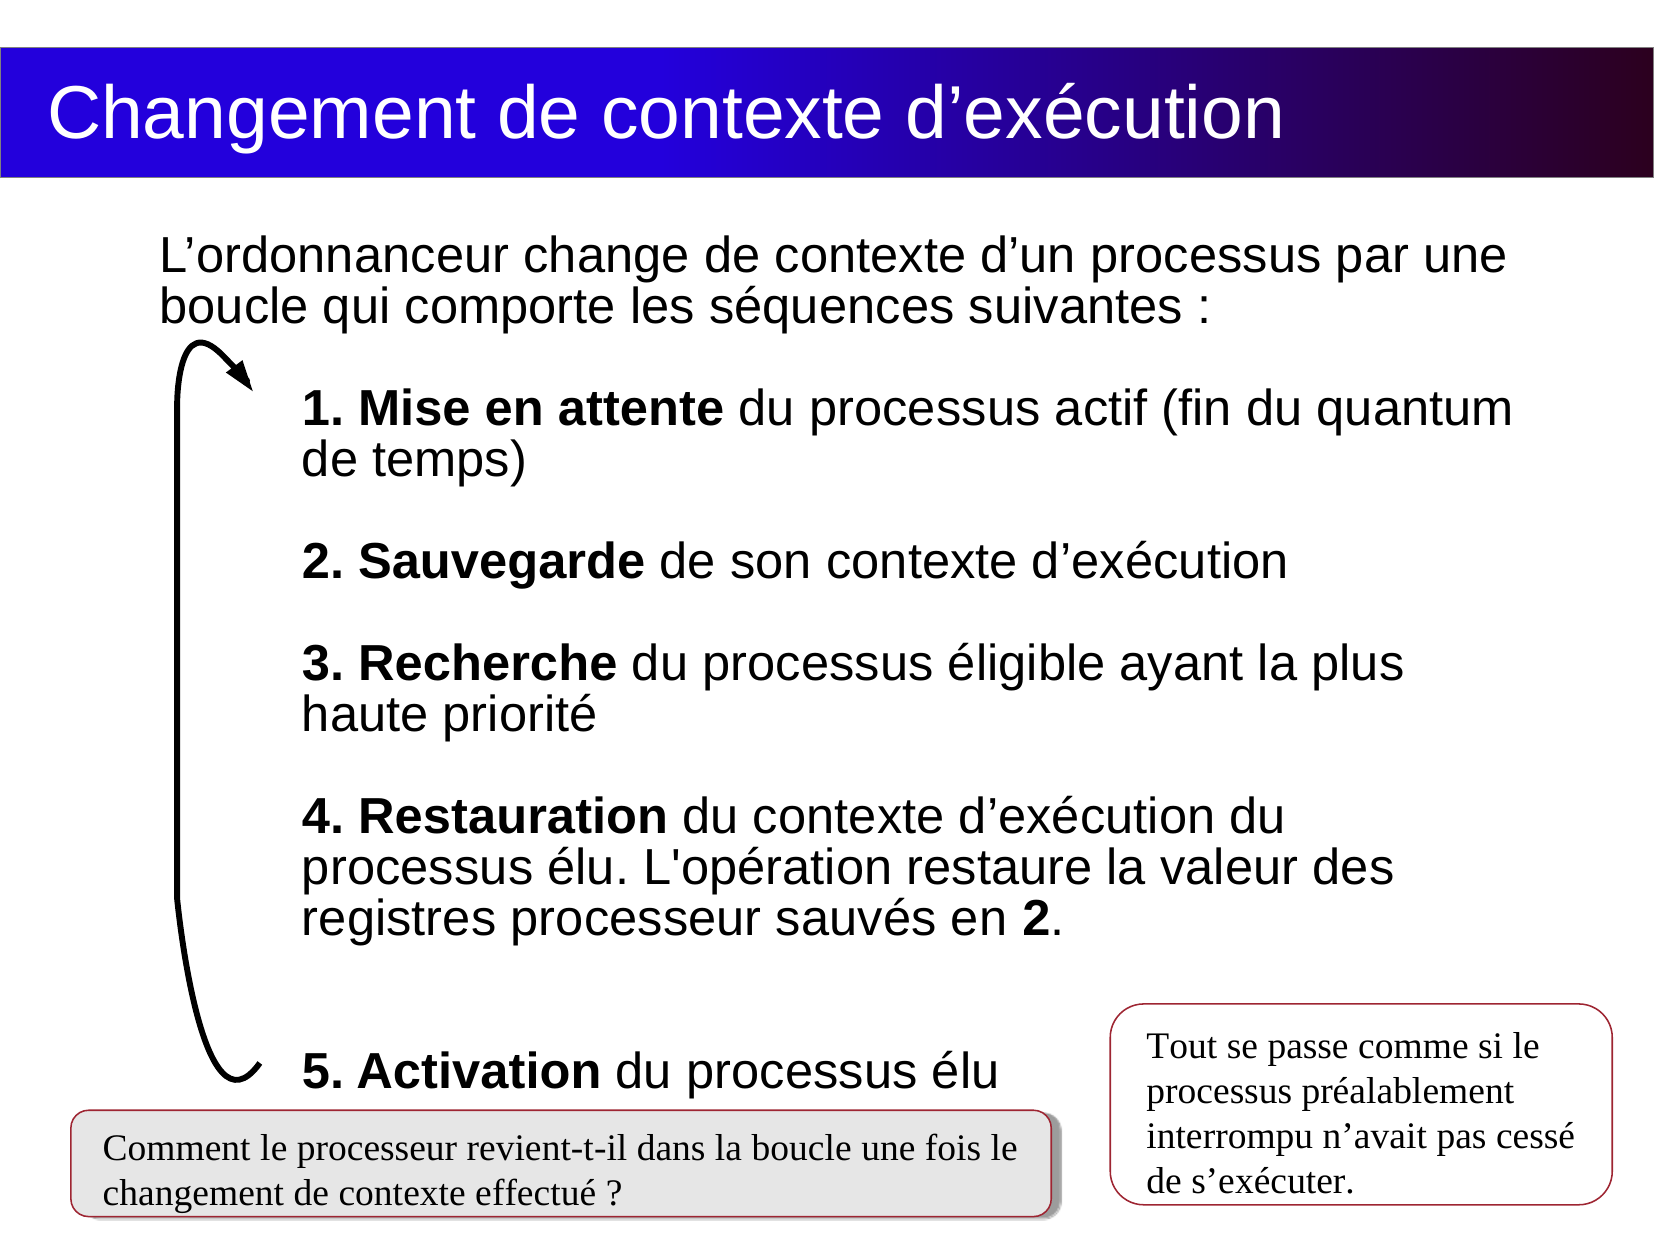

# Changement de contexte d’exécution
L’ordonnanceur change de contexte d’un processus par une
boucle qui comporte les séquences suivantes :
1. Mise en attente du processus actif (fin du quantum de temps)
2. Sauvegarde de son contexte d’exécution
3. Recherche du processus éligible ayant la plus haute priorité
4. Restauration du contexte d’exécution du processus élu. L'opération restaure la valeur des registres processeur sauvés en 2.
5. Activation du processus élu
Tout se passe comme si le processus préalablement interrompu n’avait pas cessé de s’exécuter.
Comment le processeur revient-t-il dans la boucle une fois le changement de contexte effectué ?